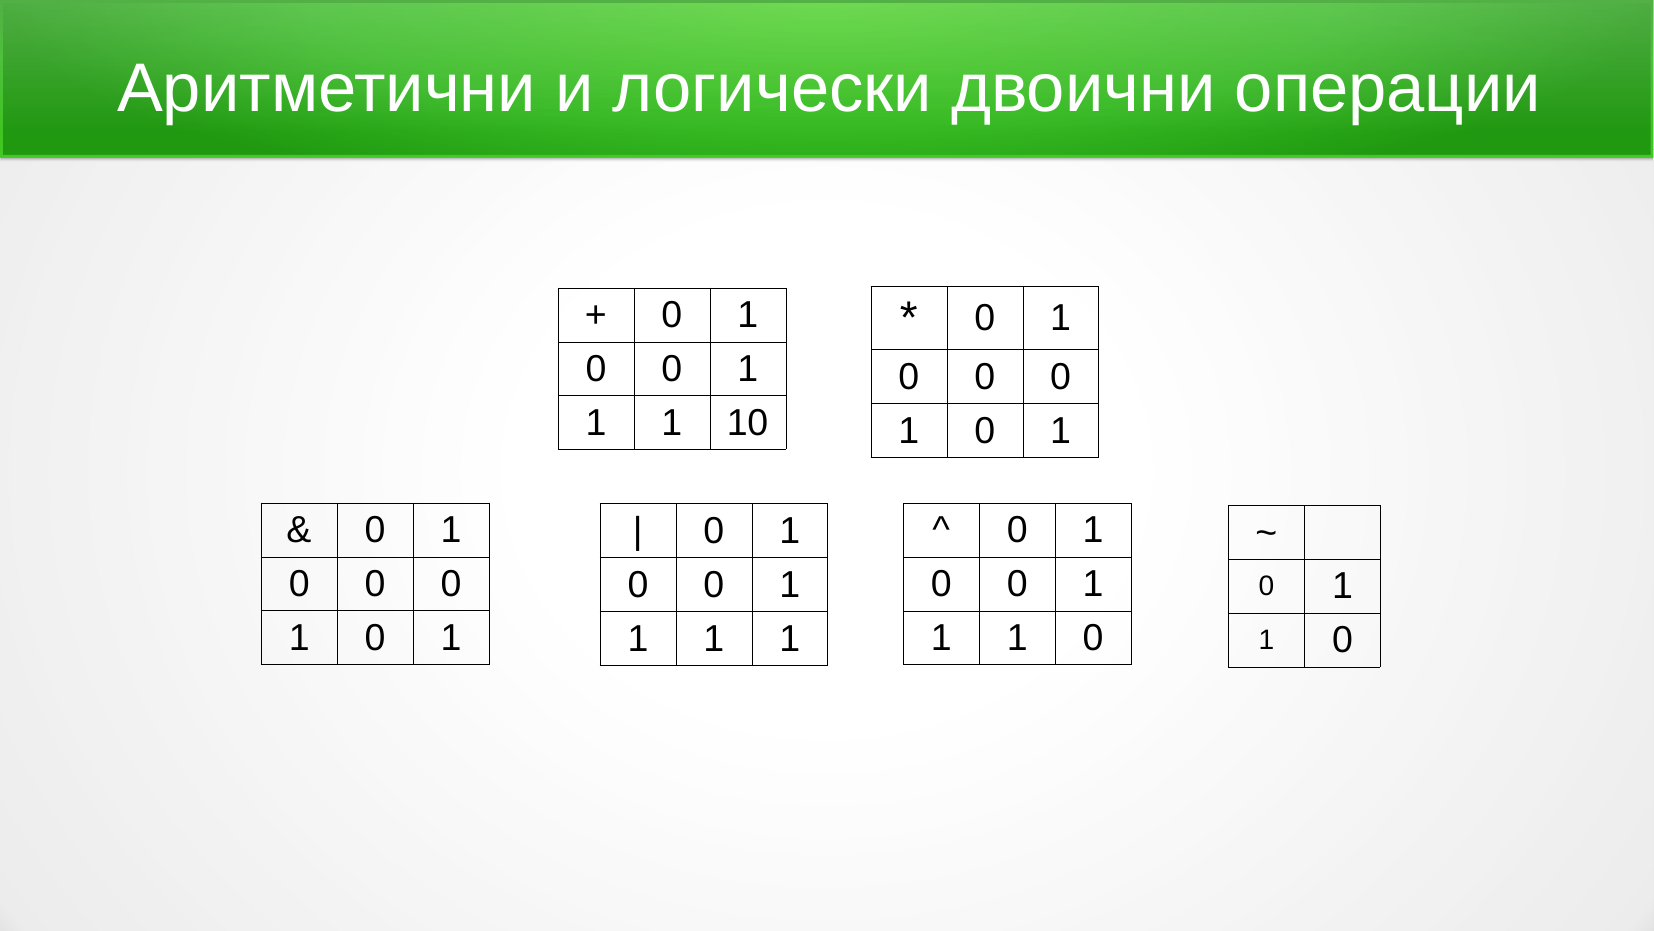

# Аритметични и логически двоични операции
| \* | 0 | 1 |
| --- | --- | --- |
| 0 | 0 | 0 |
| 1 | 0 | 1 |
| + | 0 | 1 |
| --- | --- | --- |
| 0 | 0 | 1 |
| 1 | 1 | 10 |
| & | 0 | 1 |
| --- | --- | --- |
| 0 | 0 | 0 |
| 1 | 0 | 1 |
| ^ | 0 | 1 |
| --- | --- | --- |
| 0 | 0 | 1 |
| 1 | 1 | 0 |
| | | 0 | 1 |
| --- | --- | --- |
| 0 | 0 | 1 |
| 1 | 1 | 1 |
| ~ | |
| --- | --- |
| 0 | 1 |
| 1 | 0 |